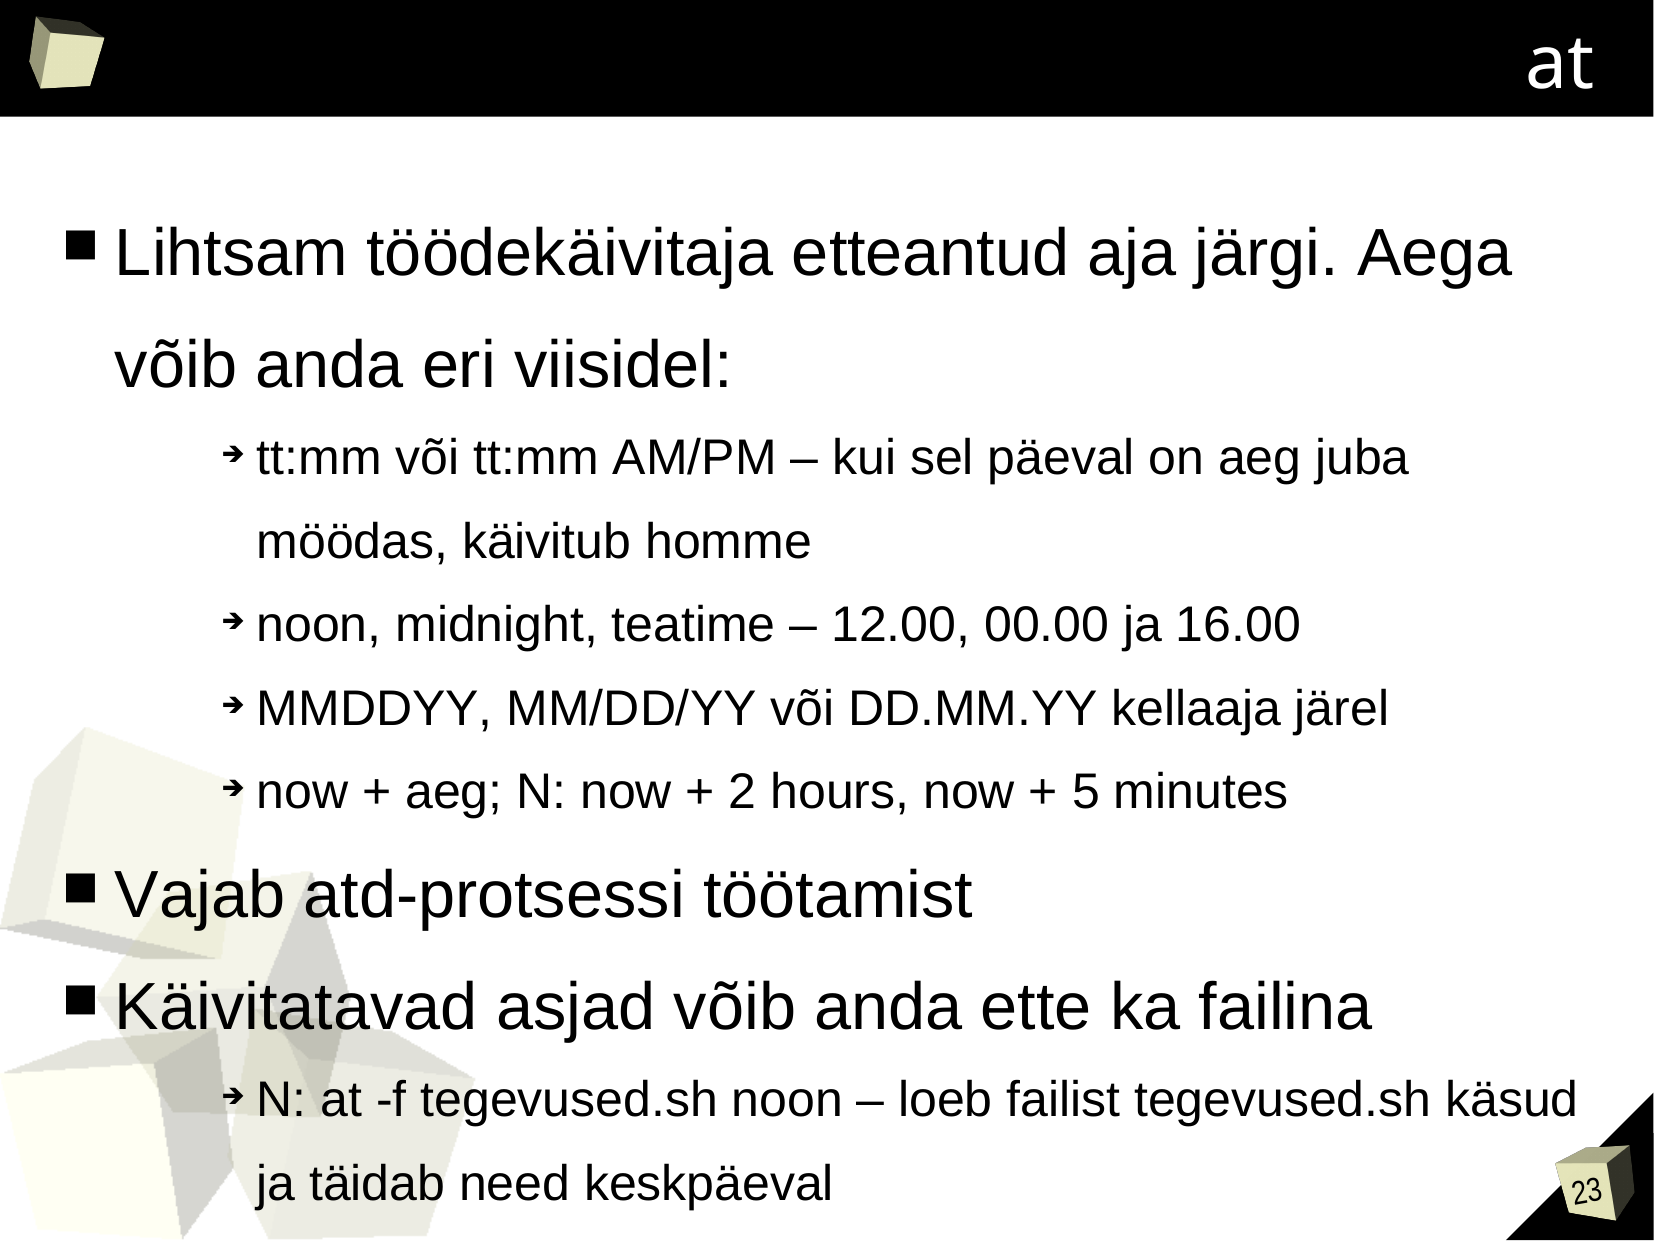

# at
Lihtsam töödekäivitaja etteantud aja järgi. Aega võib anda eri viisidel:
tt:mm või tt:mm AM/PM – kui sel päeval on aeg juba möödas, käivitub homme
noon, midnight, teatime – 12.00, 00.00 ja 16.00
MMDDYY, MM/DD/YY või DD.MM.YY kellaaja järel
now + aeg; N: now + 2 hours, now + 5 minutes
Vajab atd-protsessi töötamist
Käivitatavad asjad võib anda ette ka failina
N: at -f tegevused.sh noon – loeb failist tegevused.sh käsud ja täidab need keskpäeval